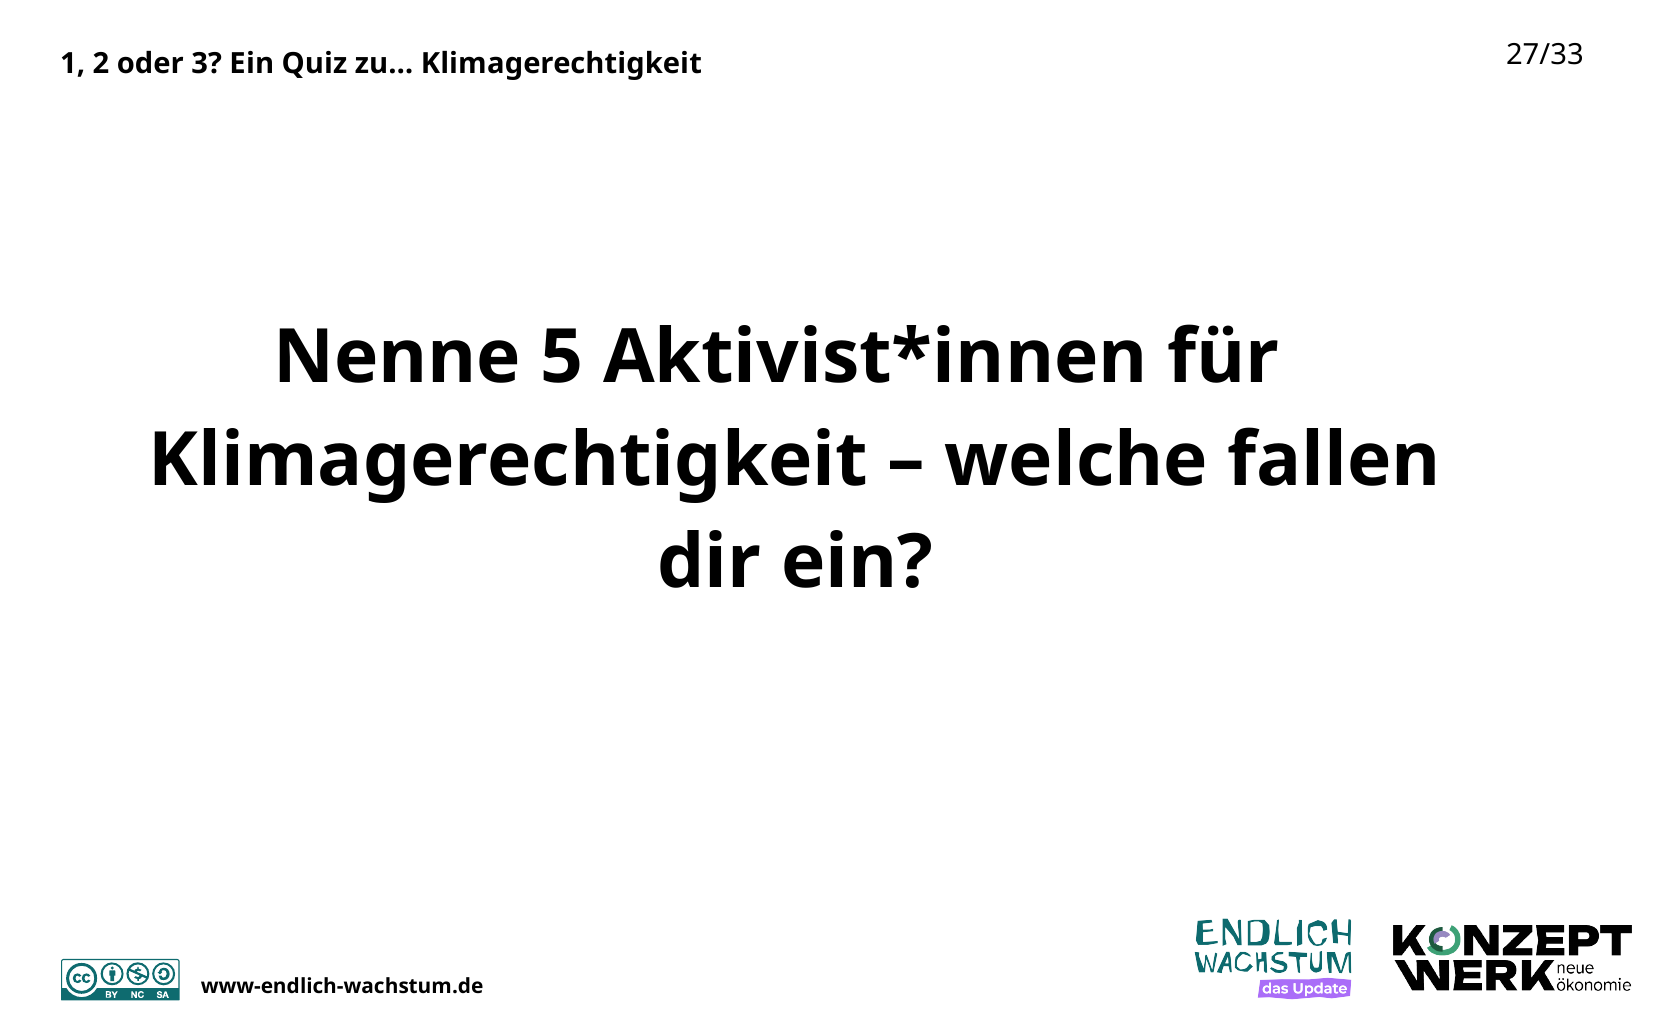

27
Quiz der Klimagerechtigkeit
# Nenne 5 Aktivist*innen für Klimagerechtigkeit – welche fallen dir ein?